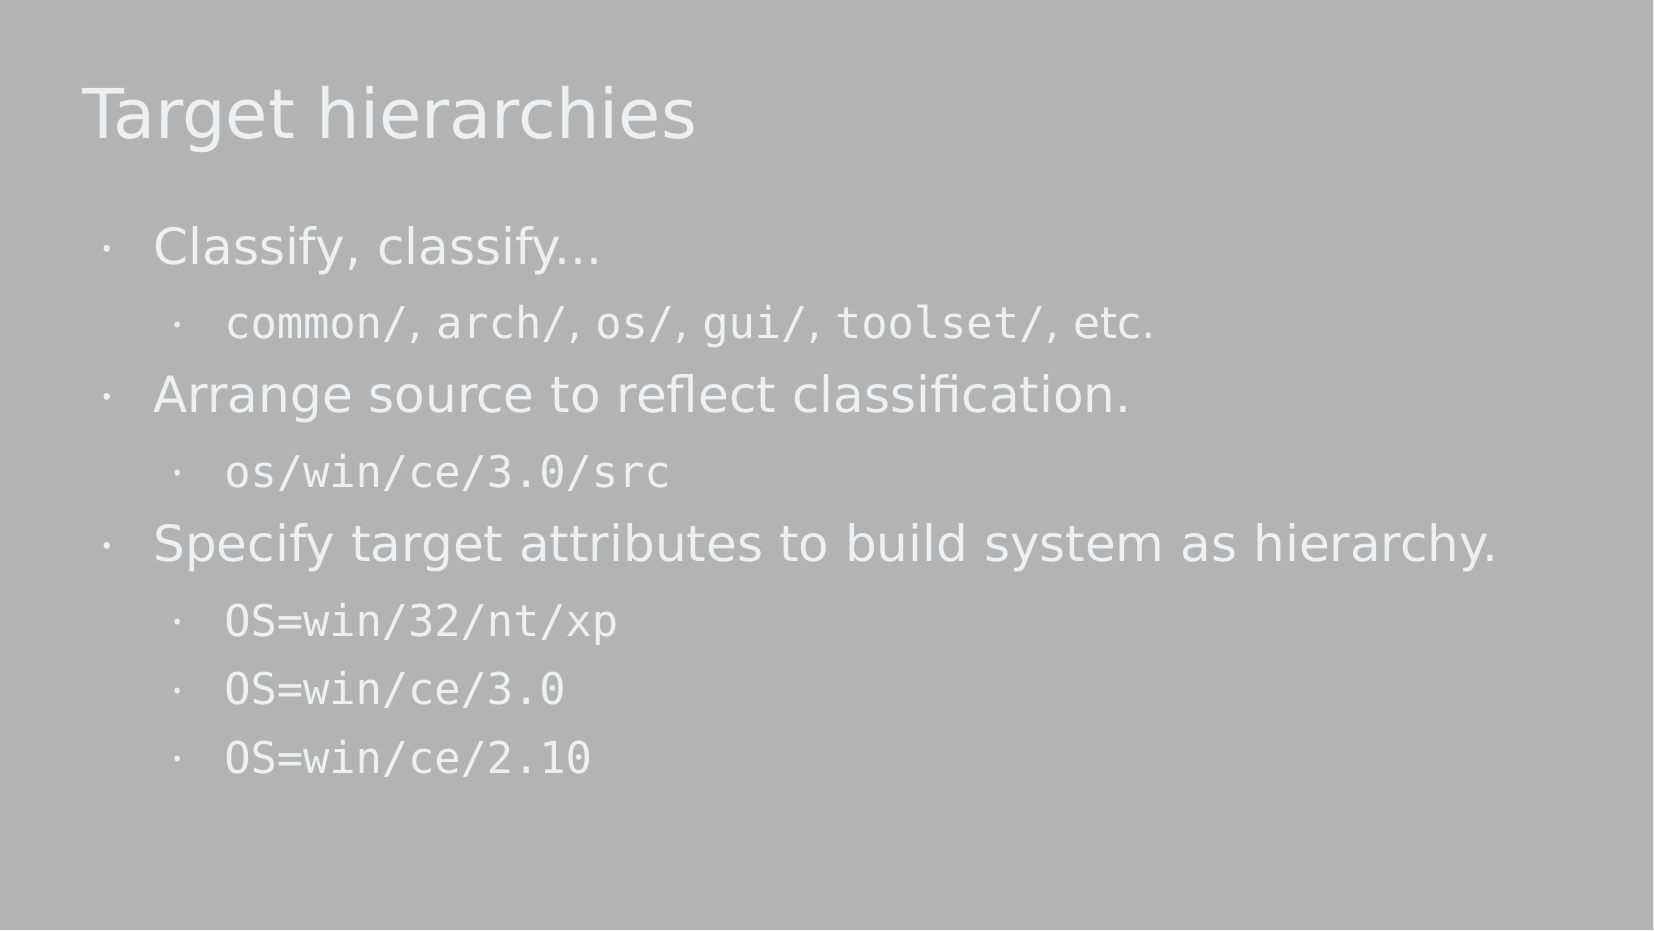

# Target hierarchies
Classify, classify...
common/, arch/, os/, gui/, toolset/, etc.
Arrange source to reflect classification.
os/win/ce/3.0/src
Specify target attributes to build system as hierarchy.
OS=win/32/nt/xp
OS=win/ce/3.0
OS=win/ce/2.10